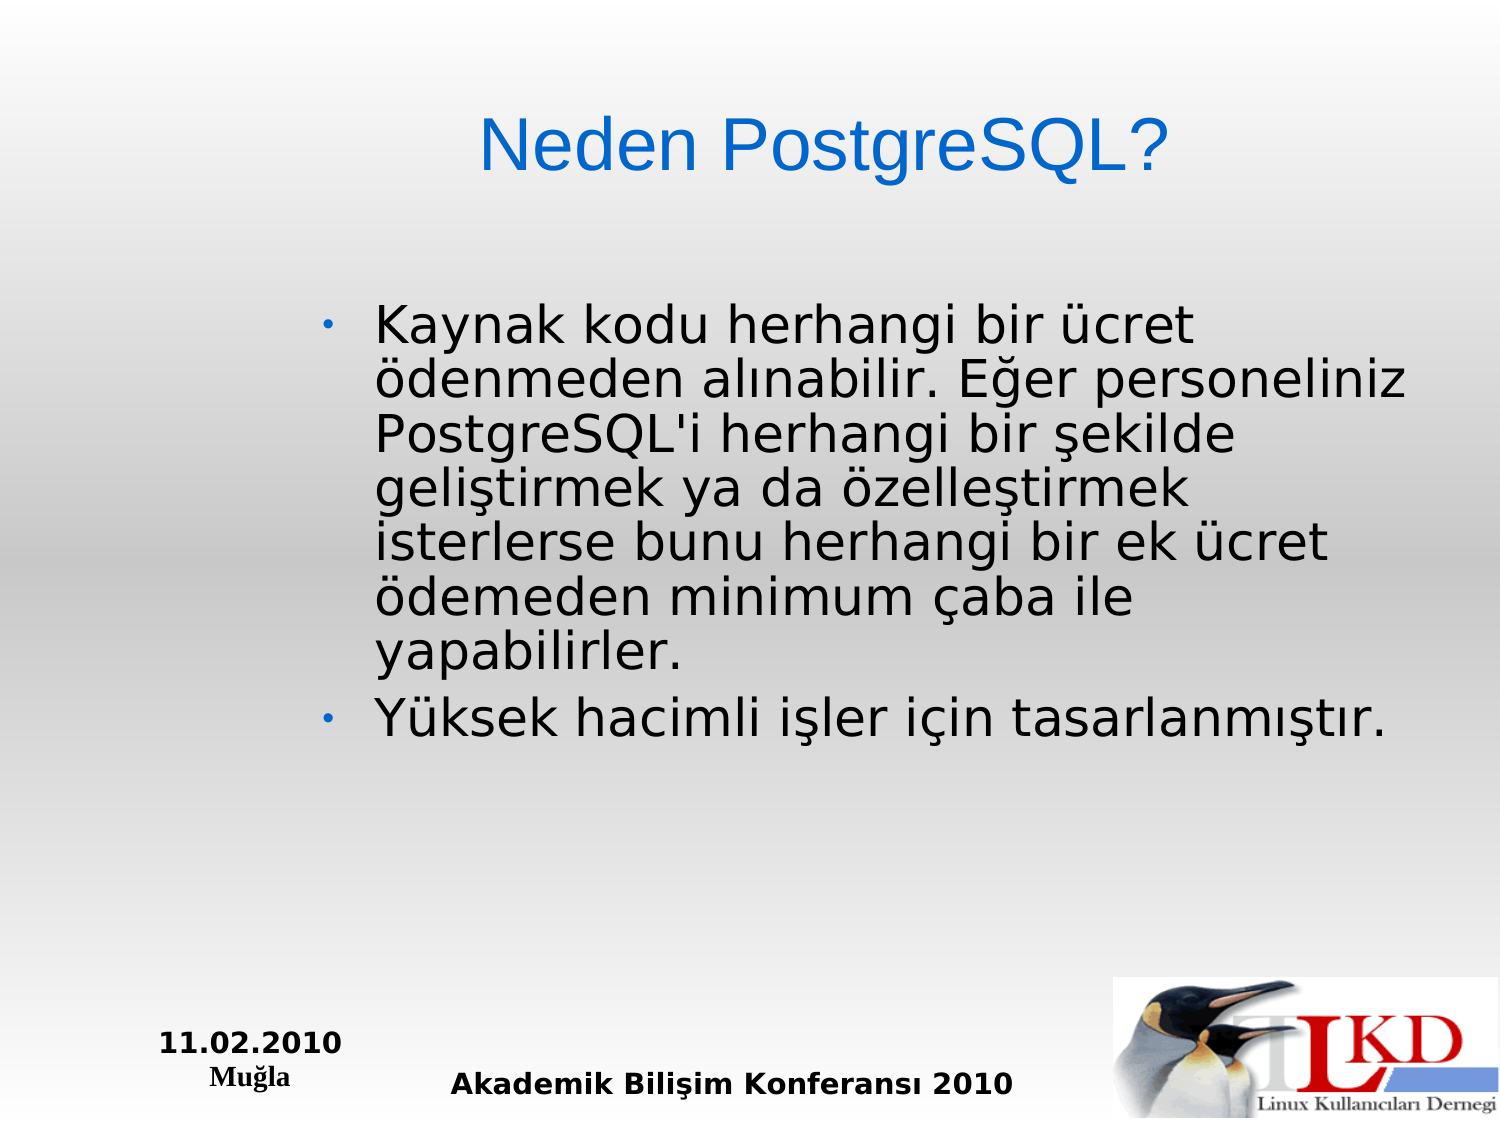

# Neden PostgreSQL?
Kaynak kodu herhangi bir ücret ödenmeden alınabilir. Eğer personeliniz PostgreSQL'i herhangi bir şekilde geliştirmek ya da özelleştirmek isterlerse bunu herhangi bir ek ücret ödemeden minimum çaba ile yapabilirler.
Yüksek hacimli işler için tasarlanmıştır.